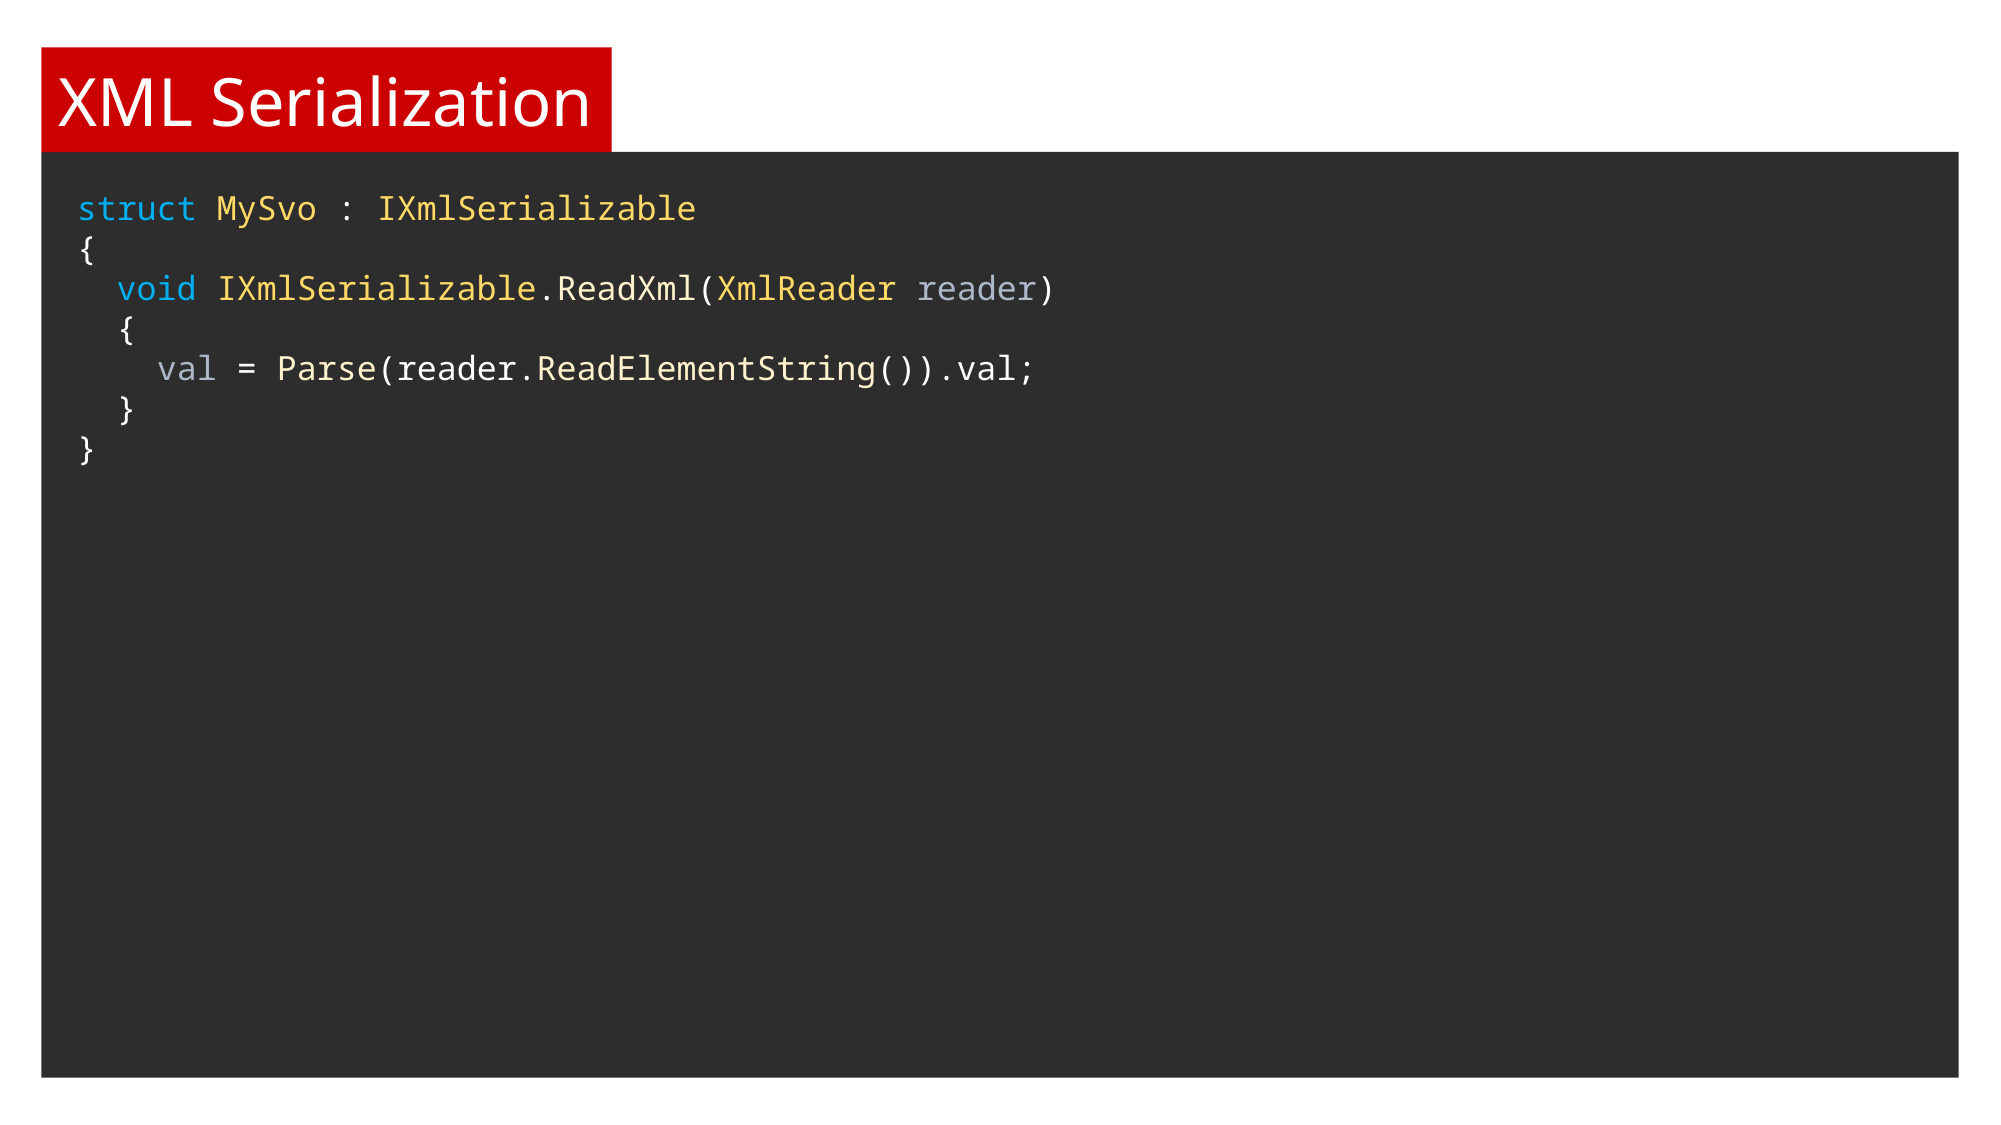

XML Serialization
struct MySvo : IXmlSerializable
{
 void IXmlSerializable.ReadXml(XmlReader reader)
 {
 val = Parse(reader.ReadElementString()).val;
 }
}